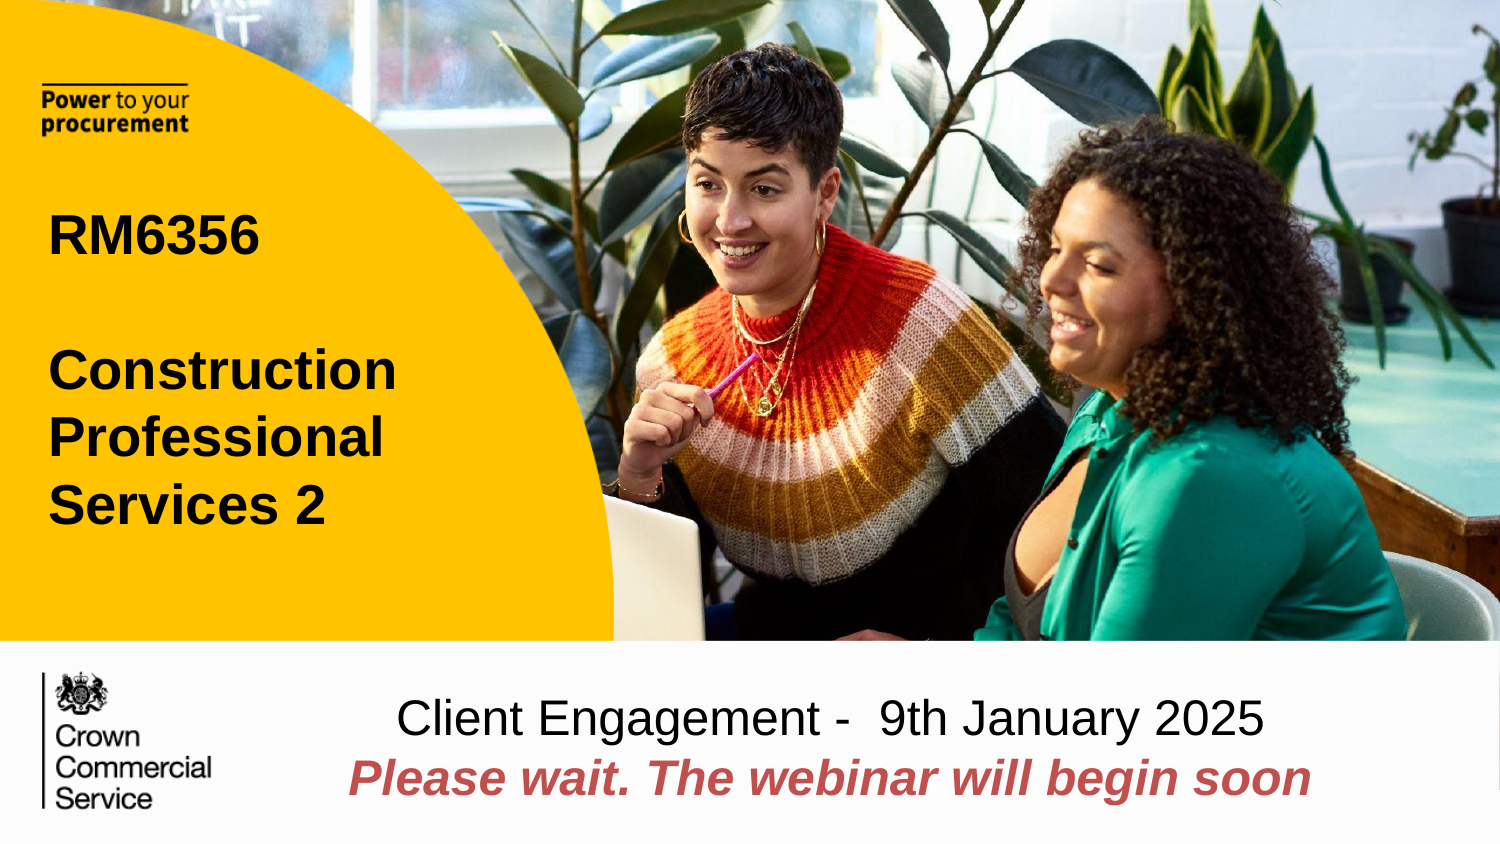

RM6356
Construction Professional Services 2
# Client Engagement - 9th January 2025
Please wait. The webinar will begin soon